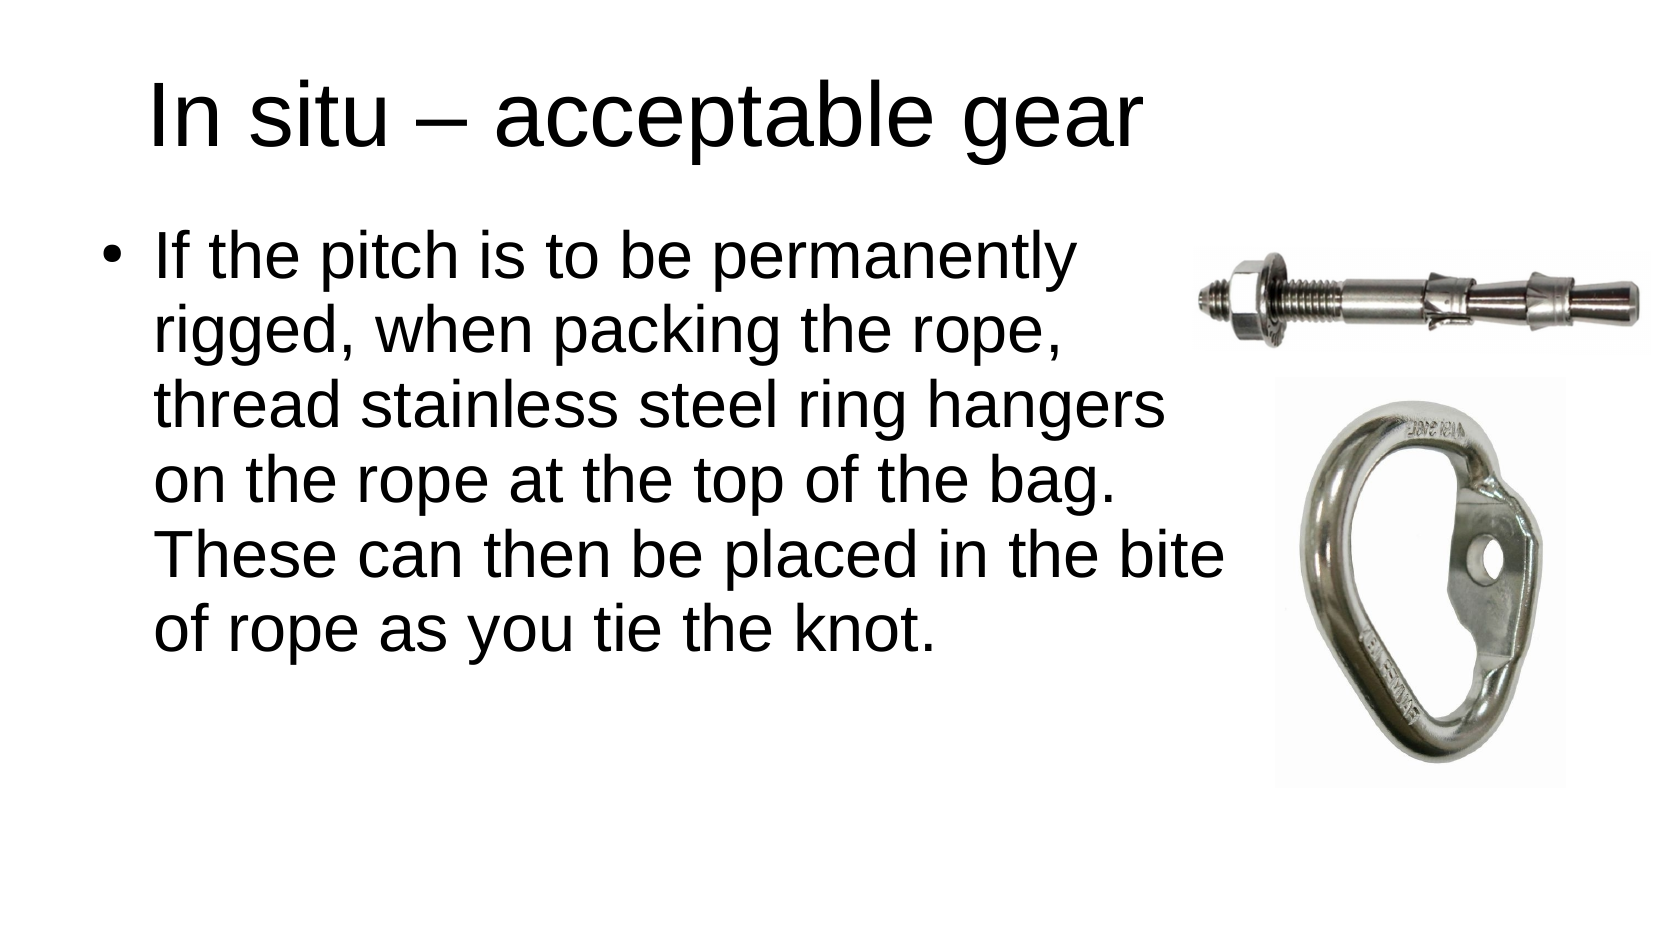

# In situ – acceptable gear
If the pitch is to be permanently rigged, when packing the rope, thread stainless steel ring hangers on the rope at the top of the bag. These can then be placed in the bite of rope as you tie the knot.